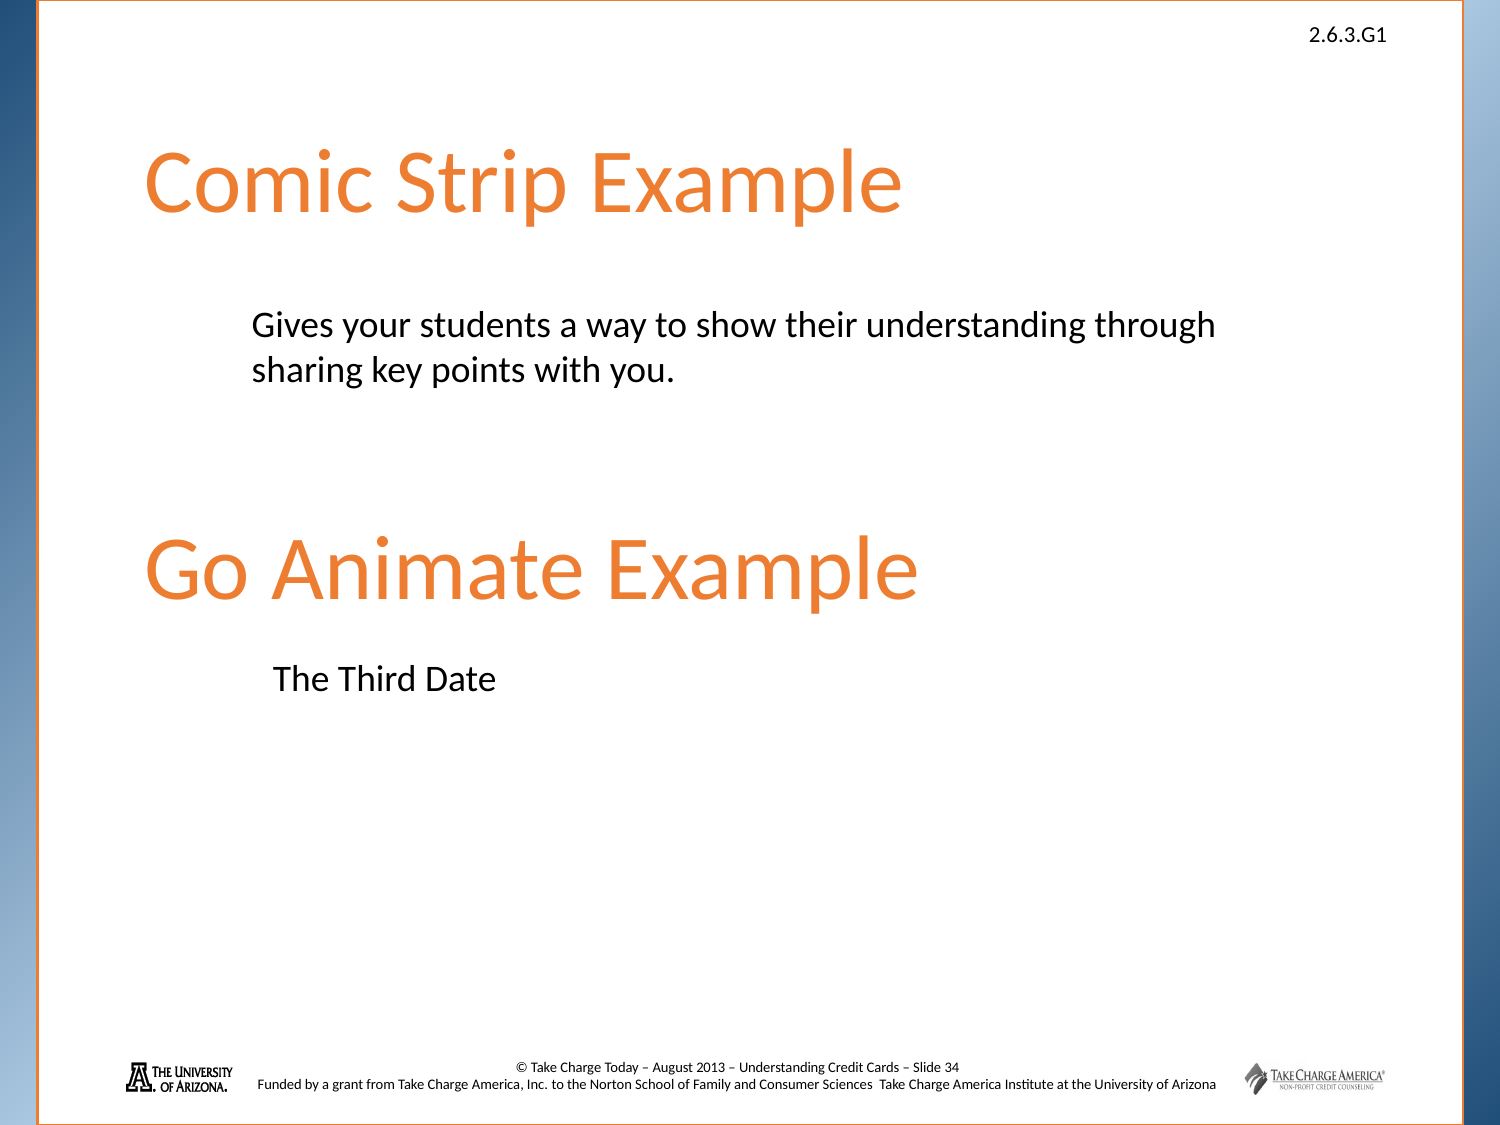

# Comic Strip Example
Gives your students a way to show their understanding through sharing key points with you.
Go Animate Example
The Third Date